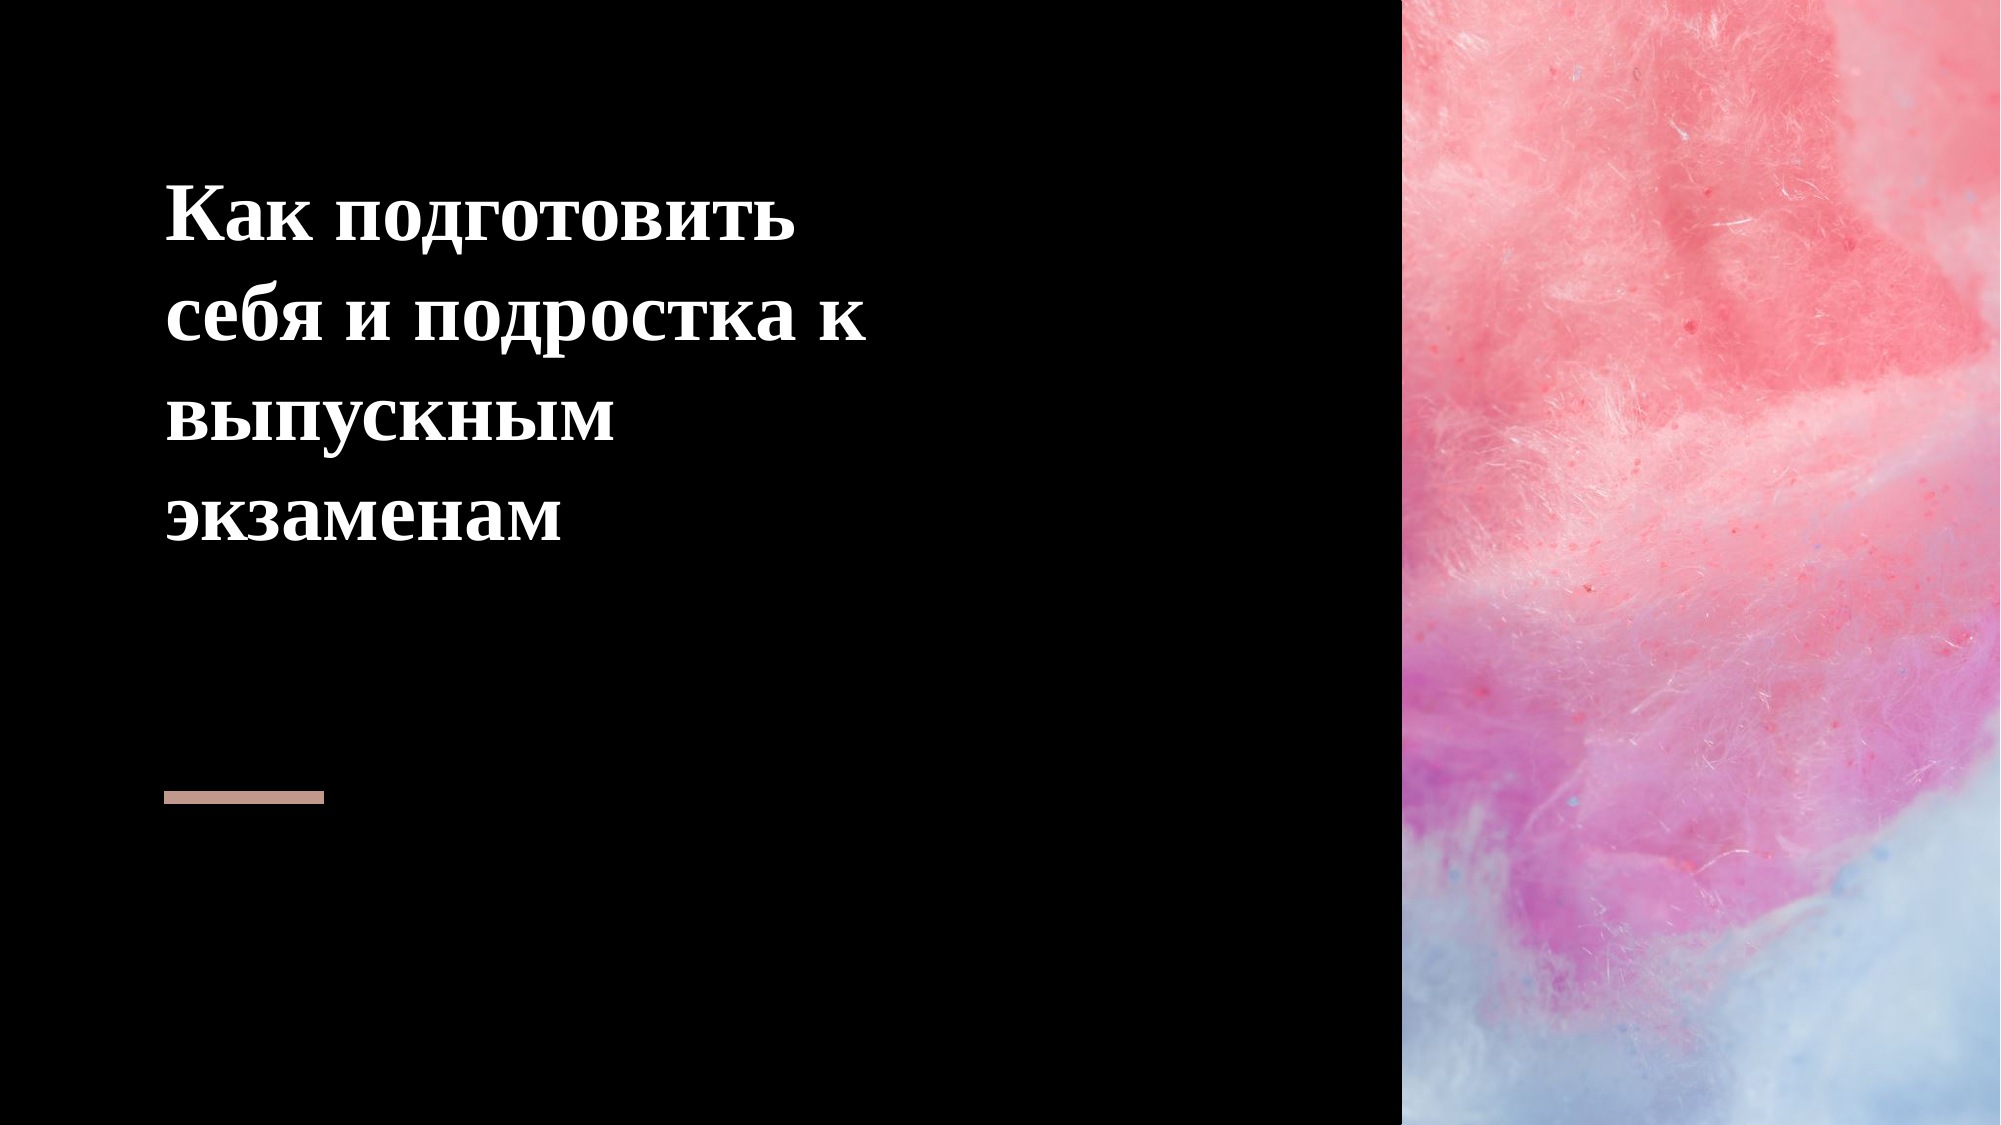

# Как подготовить себя и подростка к выпускным экзаменам
Подготовила
педагог-психолог МБОУ «СШ № 16 им. С.Иванова» Кислая Т.А.